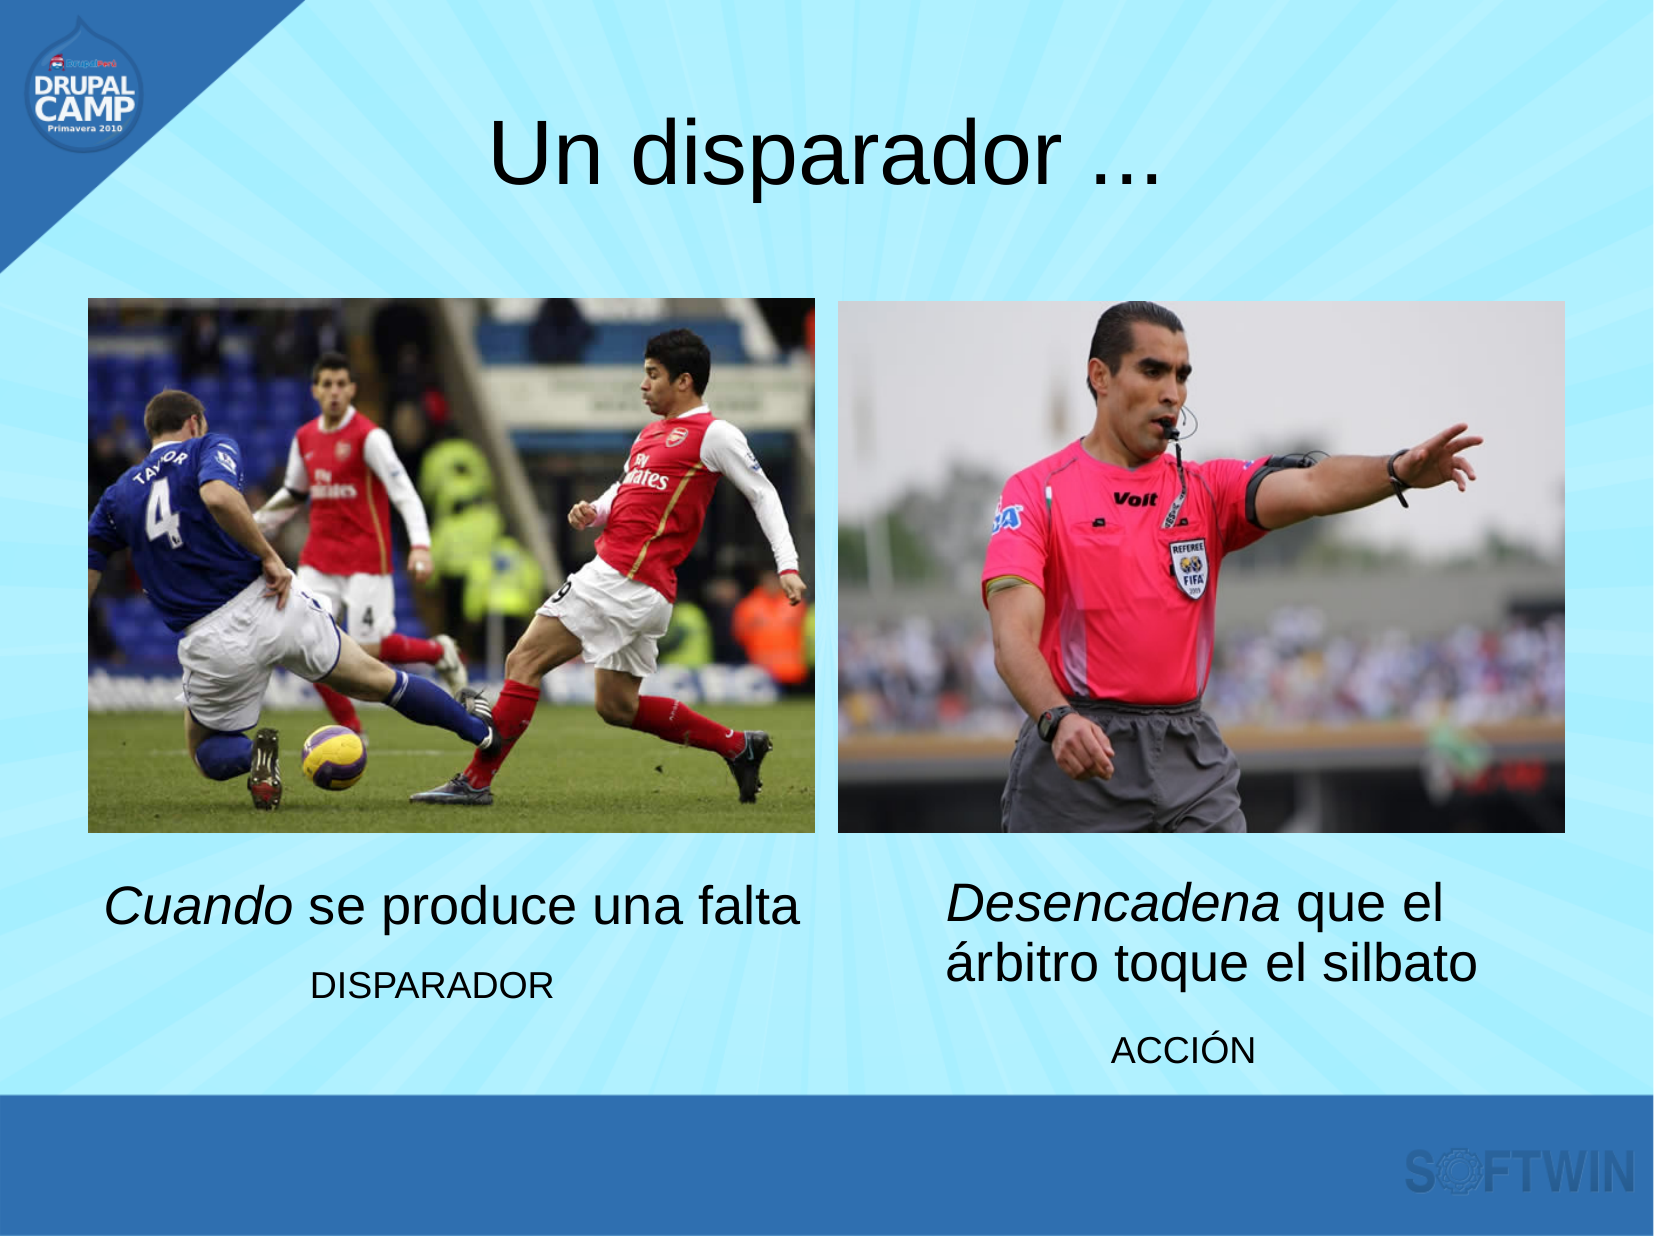

# Un disparador ...
Desencadena que el árbitro toque el silbato
Cuando se produce una falta
DISPARADOR
ACCIÓN